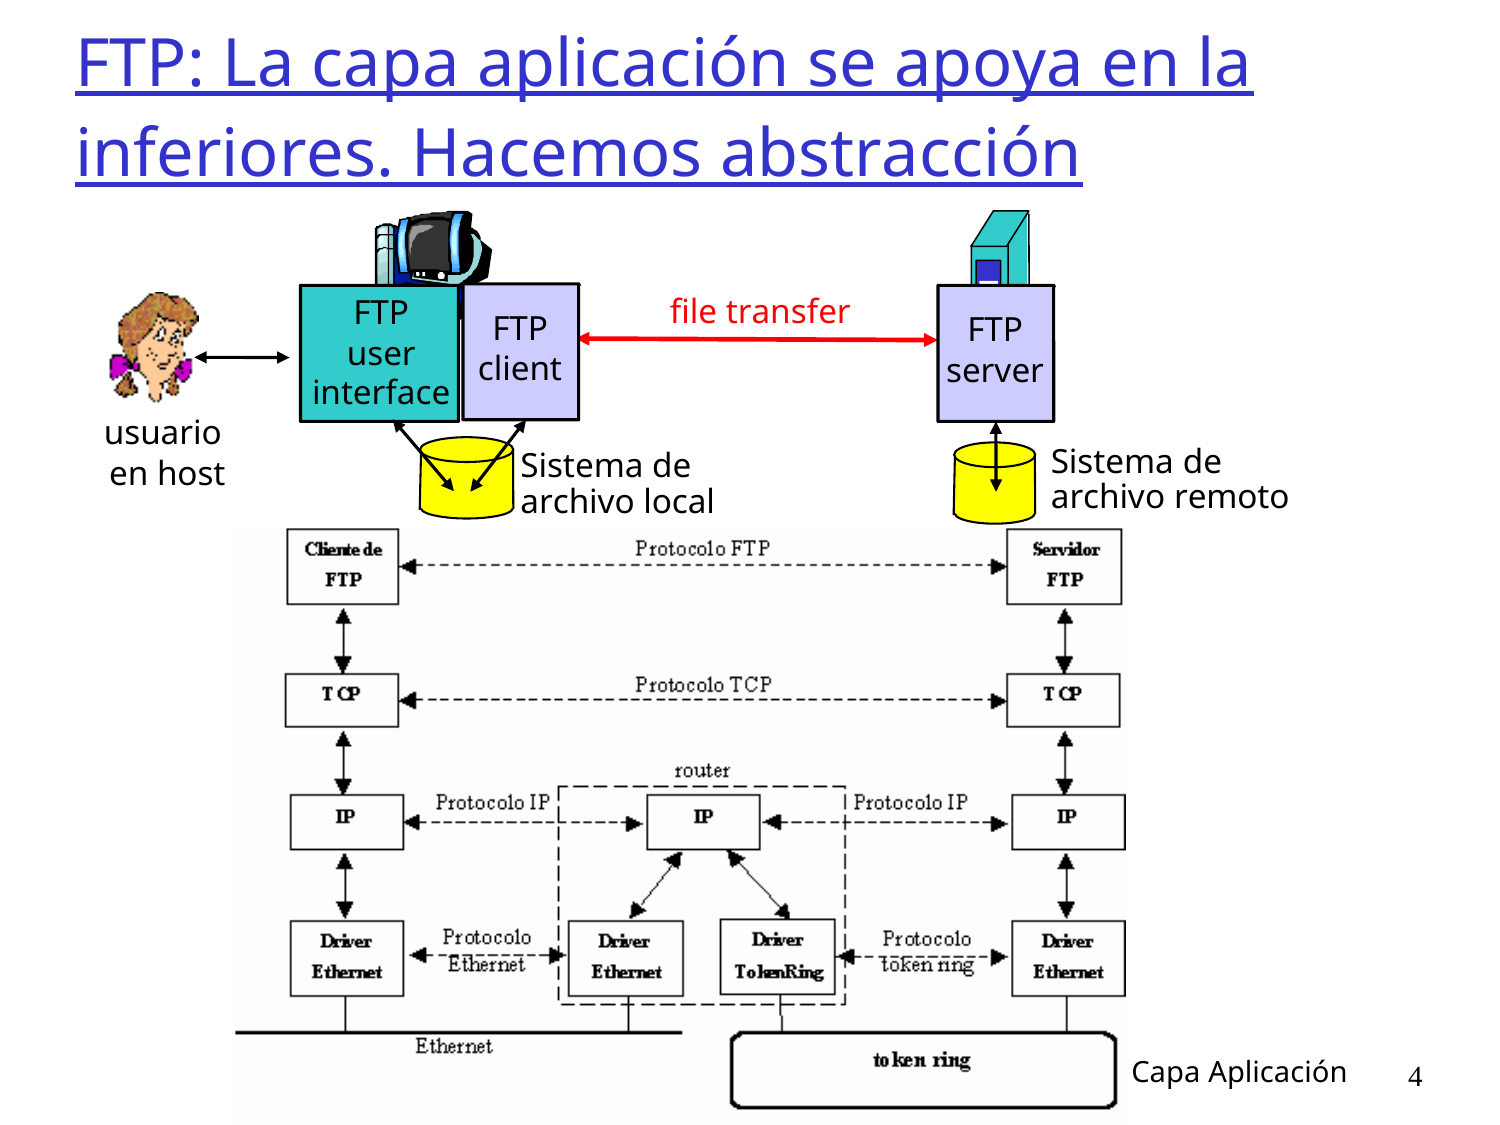

# FTP: La capa aplicación se apoya en la inferiores. Hacemos abstracción
FTP
user
interface
FTP
client
FTP
server
file transfer
usuario
en host
Sistema de archivo local
Sistema de archivo remoto